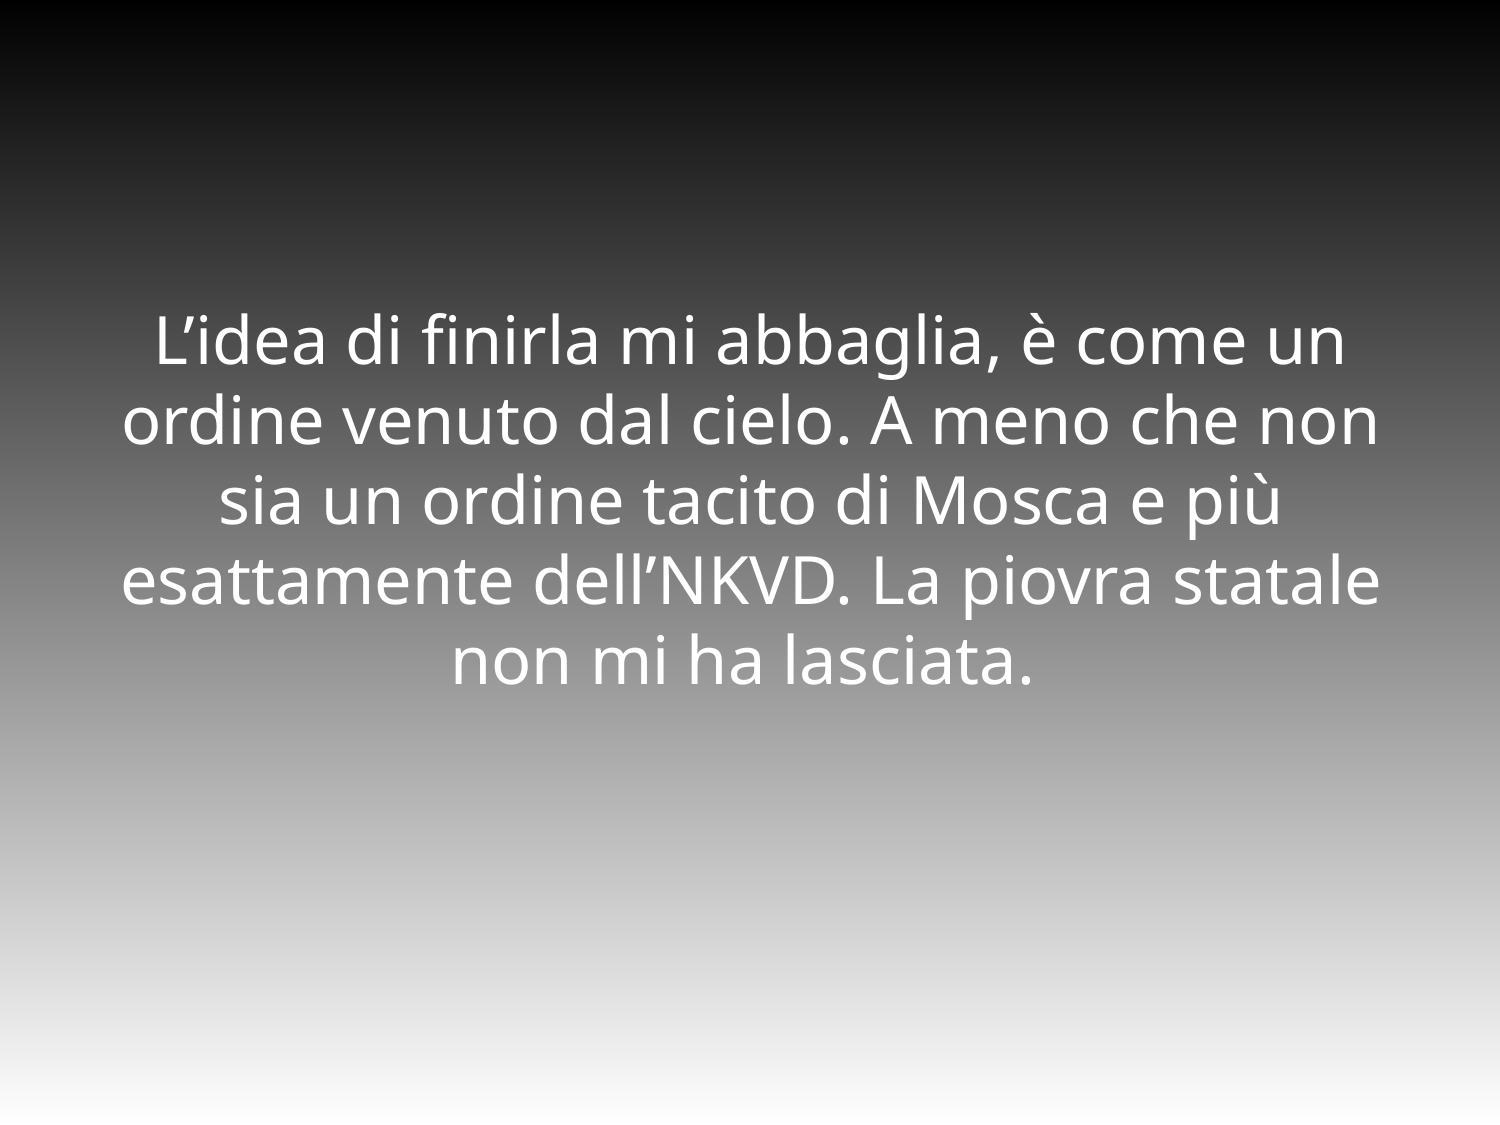

# L’idea di finirla mi abbaglia, è come un ordine venuto dal cielo. A meno che non sia un ordine tacito di Mosca e più esattamente dell’NKVD. La piovra statale non mi ha lasciata.